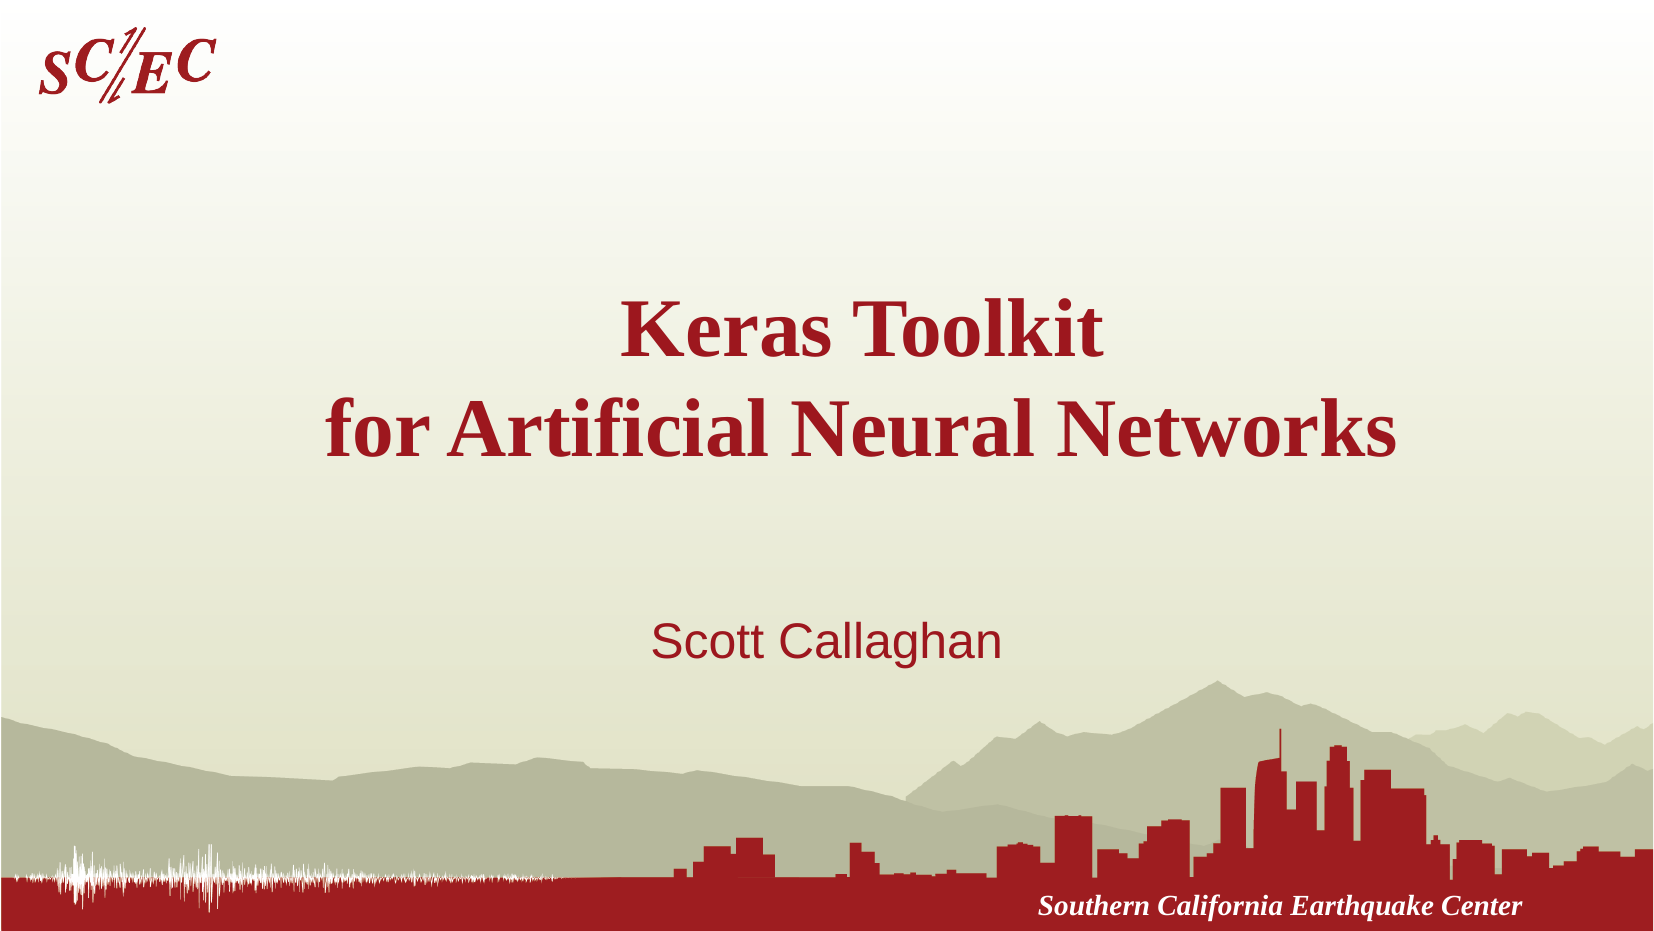

Keras Toolkit
for Artificial Neural Networks
Scott Callaghan
Southern California Earthquake Center